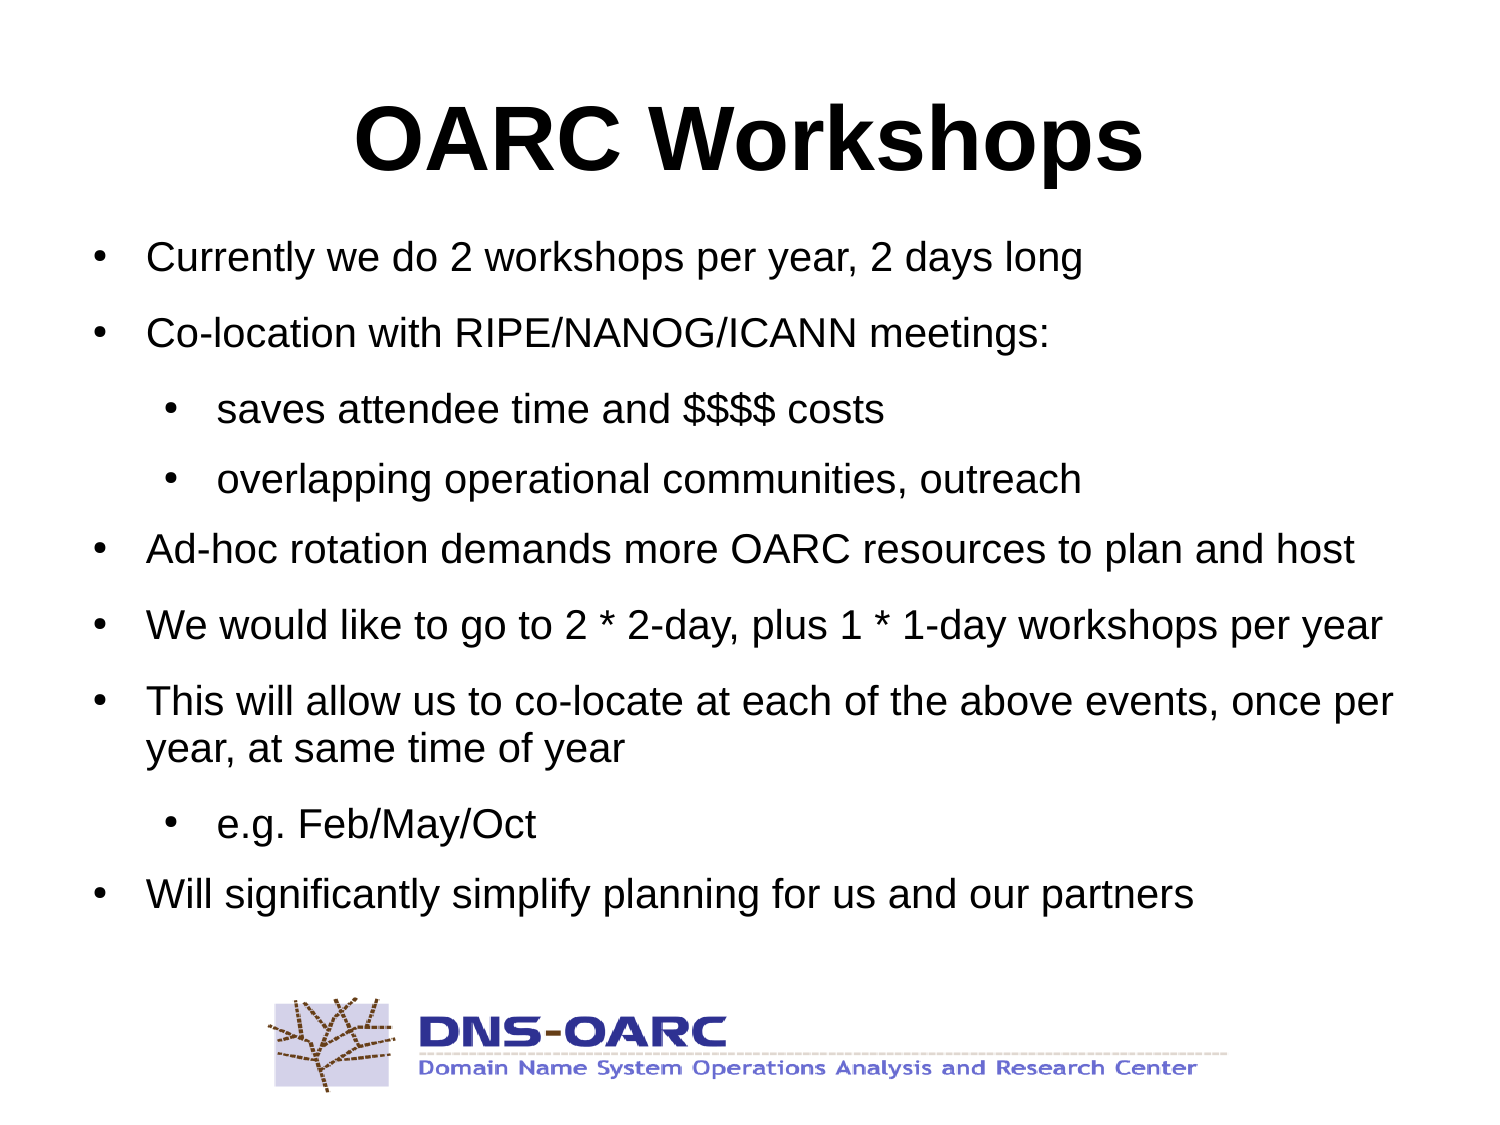

# OARC Workshops
Currently we do 2 workshops per year, 2 days long
Co-location with RIPE/NANOG/ICANN meetings:
saves attendee time and $$$$ costs
overlapping operational communities, outreach
Ad-hoc rotation demands more OARC resources to plan and host
We would like to go to 2 * 2-day, plus 1 * 1-day workshops per year
This will allow us to co-locate at each of the above events, once per year, at same time of year
e.g. Feb/May/Oct
Will significantly simplify planning for us and our partners